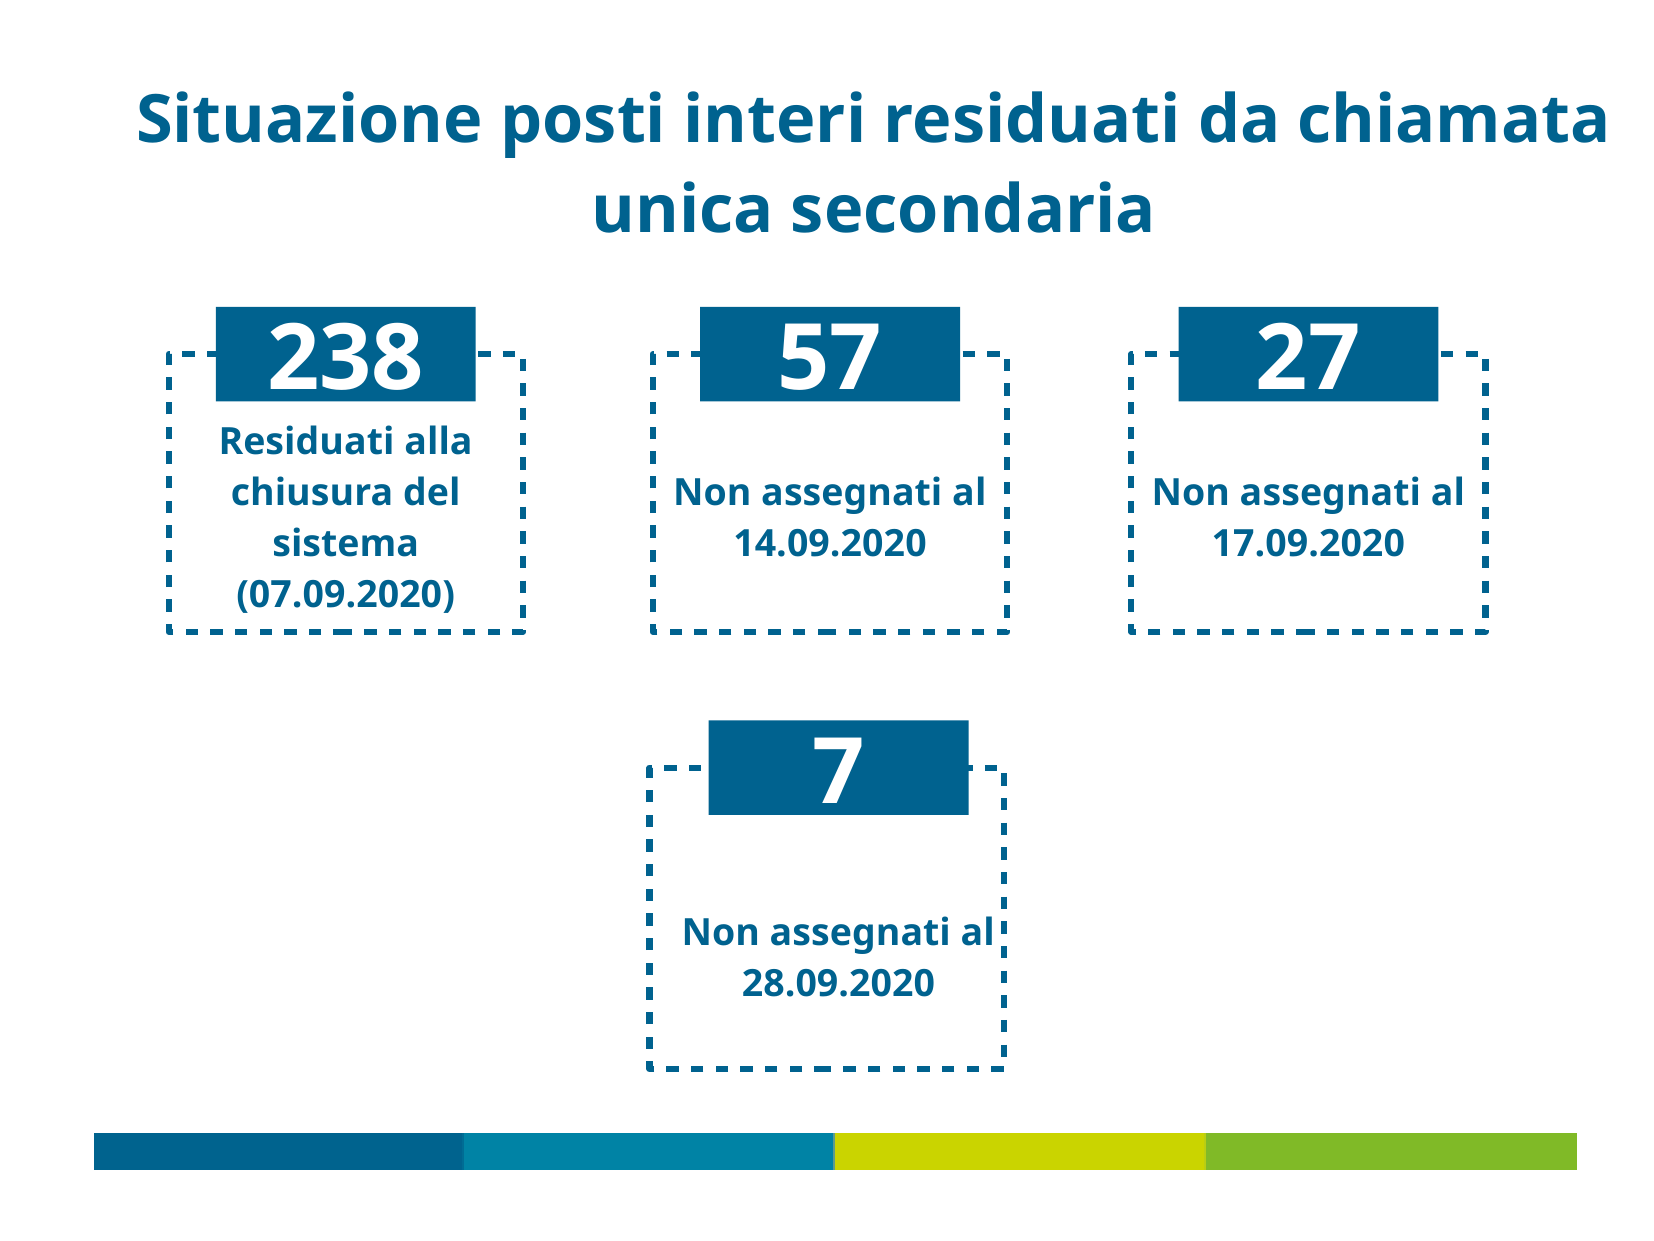

Situazione posti interi residuati da chiamata unica secondaria
238
57
27
Residuati alla chiusura del sistema (07.09.2020)
Non assegnati al 14.09.2020
Non assegnati al 17.09.2020
7
Non assegnati al 28.09.2020